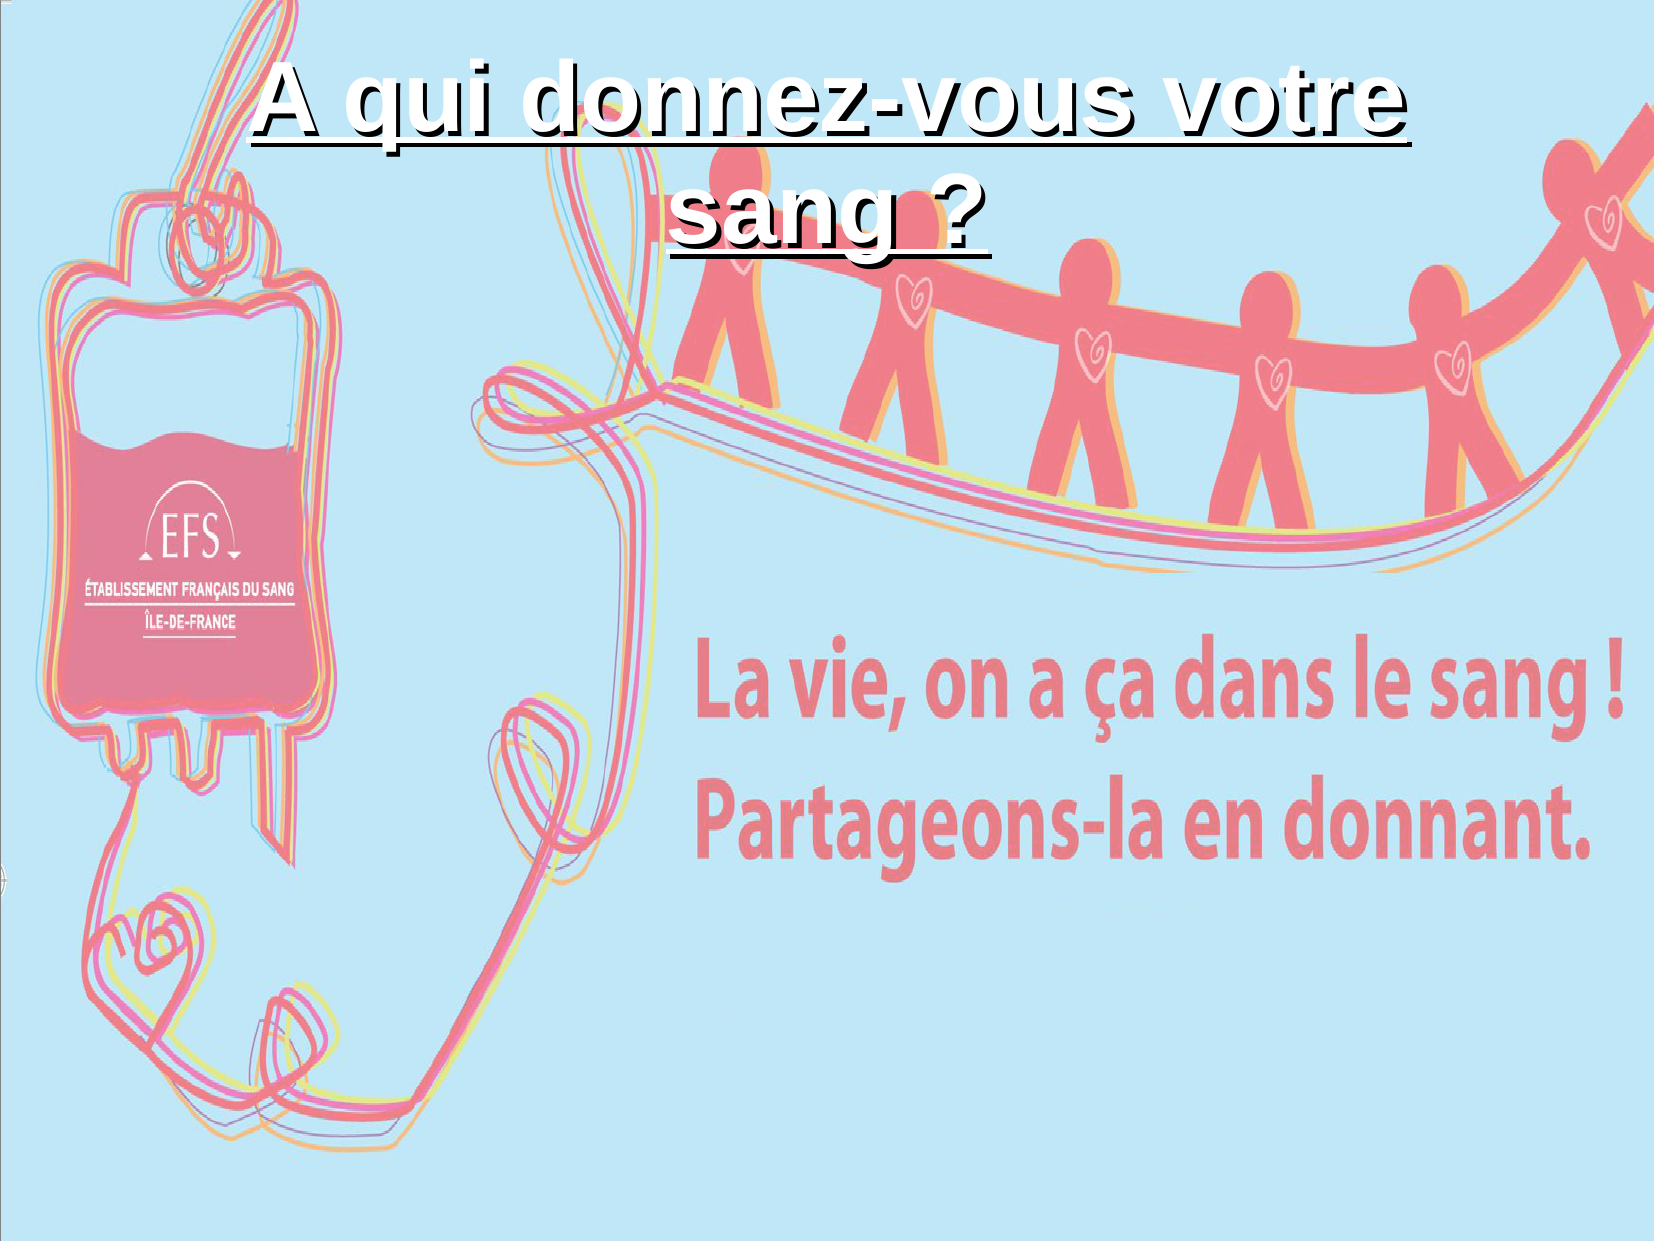

# A qui donnez-vous votre sang ?